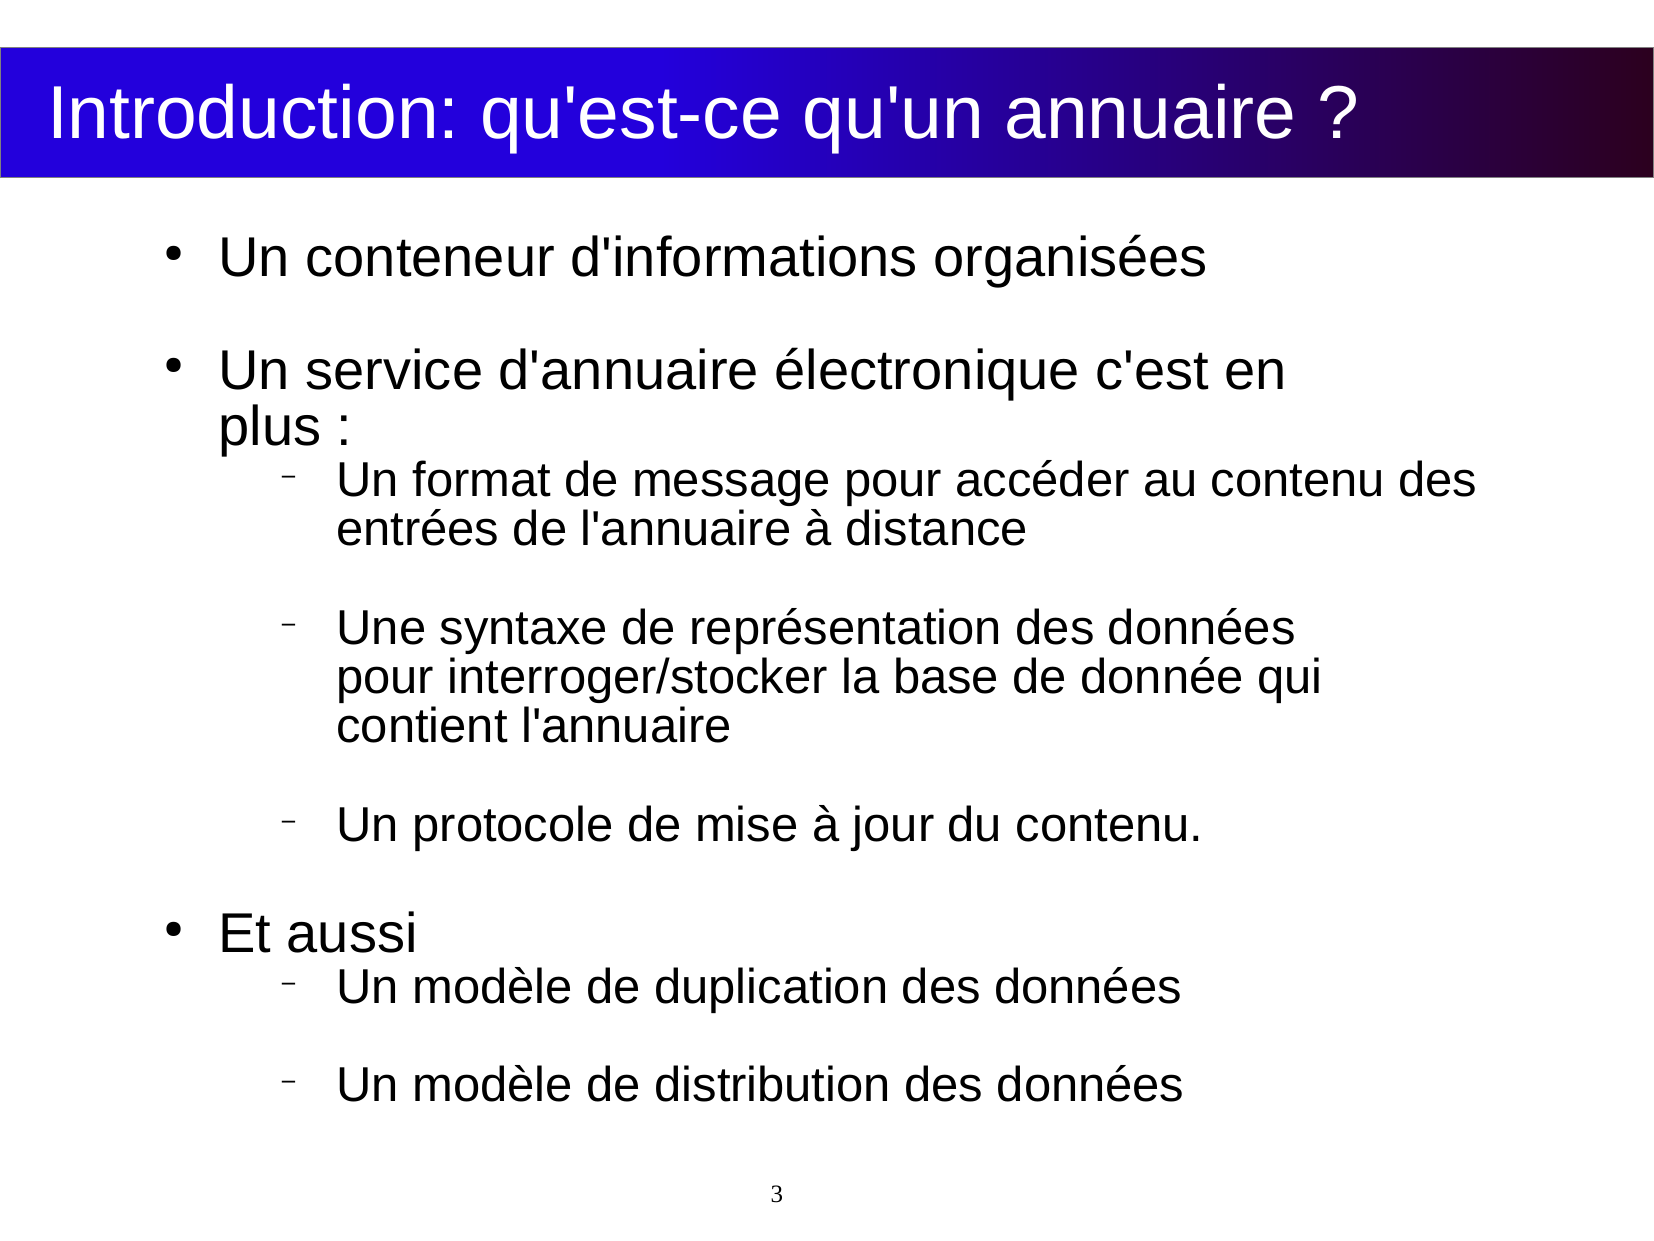

# Introduction: qu'est-ce qu'un annuaire ?
Un conteneur d'informations organisées
Un service d'annuaire électronique c'est en
plus :
Un format de message pour accéder au contenu des entrées de l'annuaire à distance
Une syntaxe de représentation des données
pour interroger/stocker la base de donnée qui
contient l'annuaire
Un protocole de mise à jour du contenu.
Et aussi
Un modèle de duplication des données
Un modèle de distribution des données